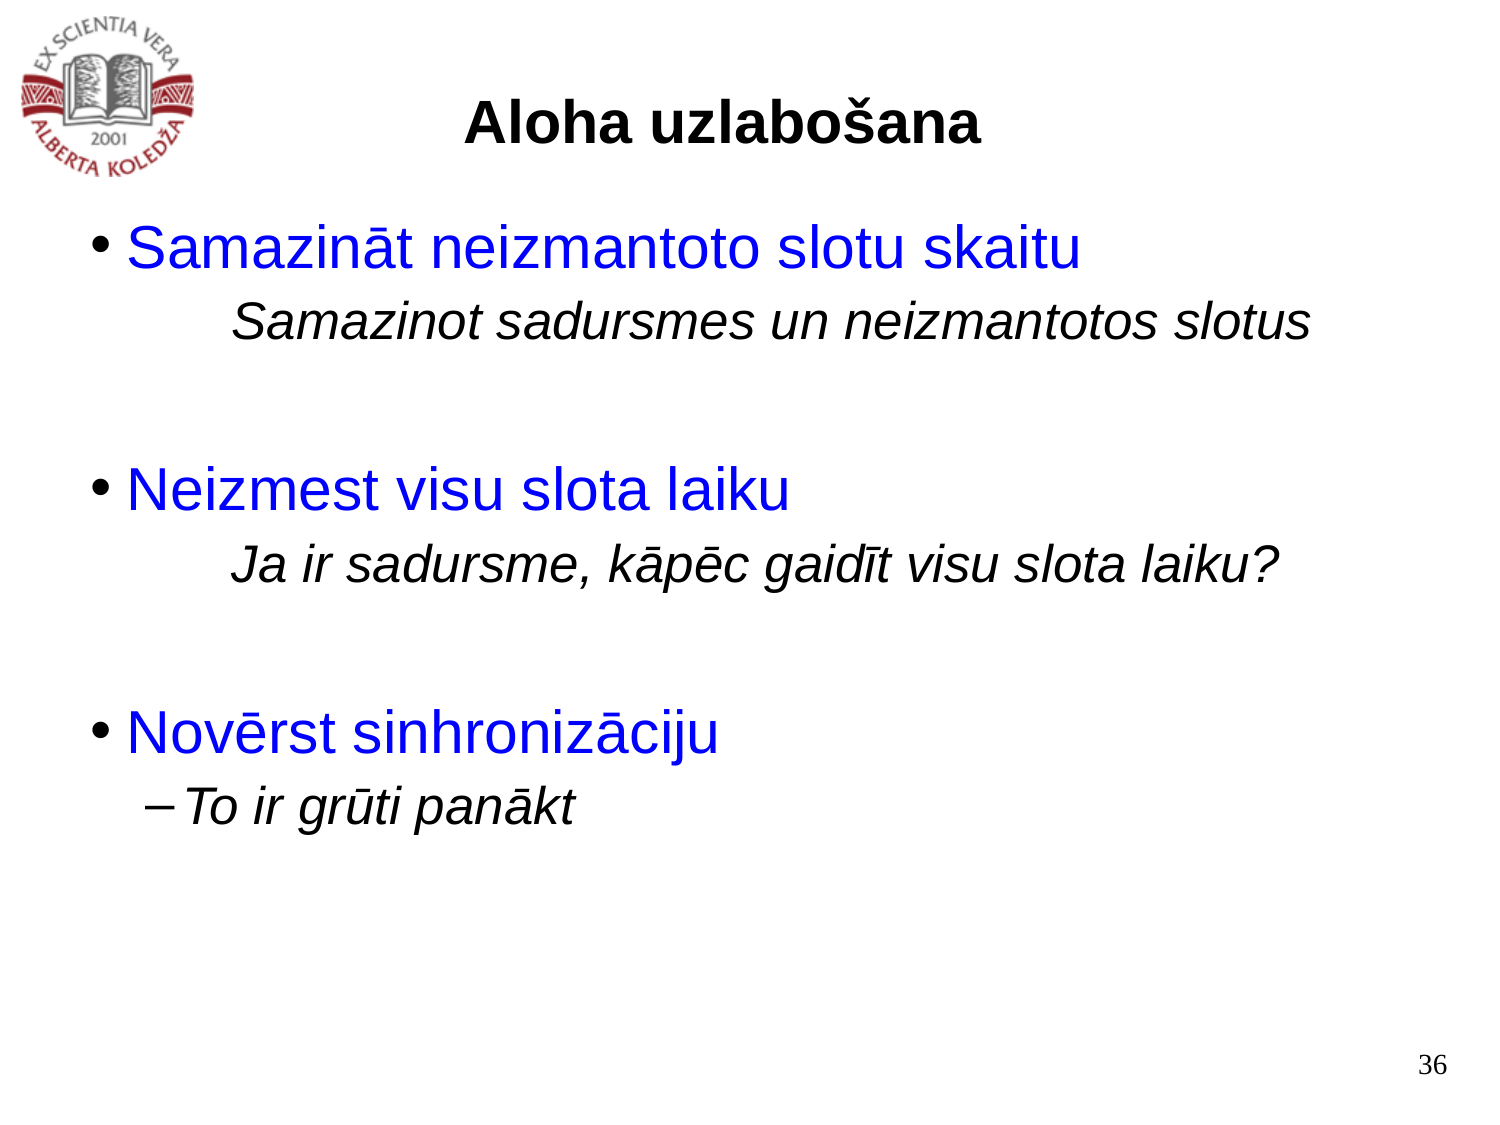

# Aloha uzlabošana
Samazināt neizmantoto slotu skaitu
Samazinot sadursmes un neizmantotos slotus
Neizmest visu slota laiku
Ja ir sadursme, kāpēc gaidīt visu slota laiku?
Novērst sinhronizāciju
To ir grūti panākt